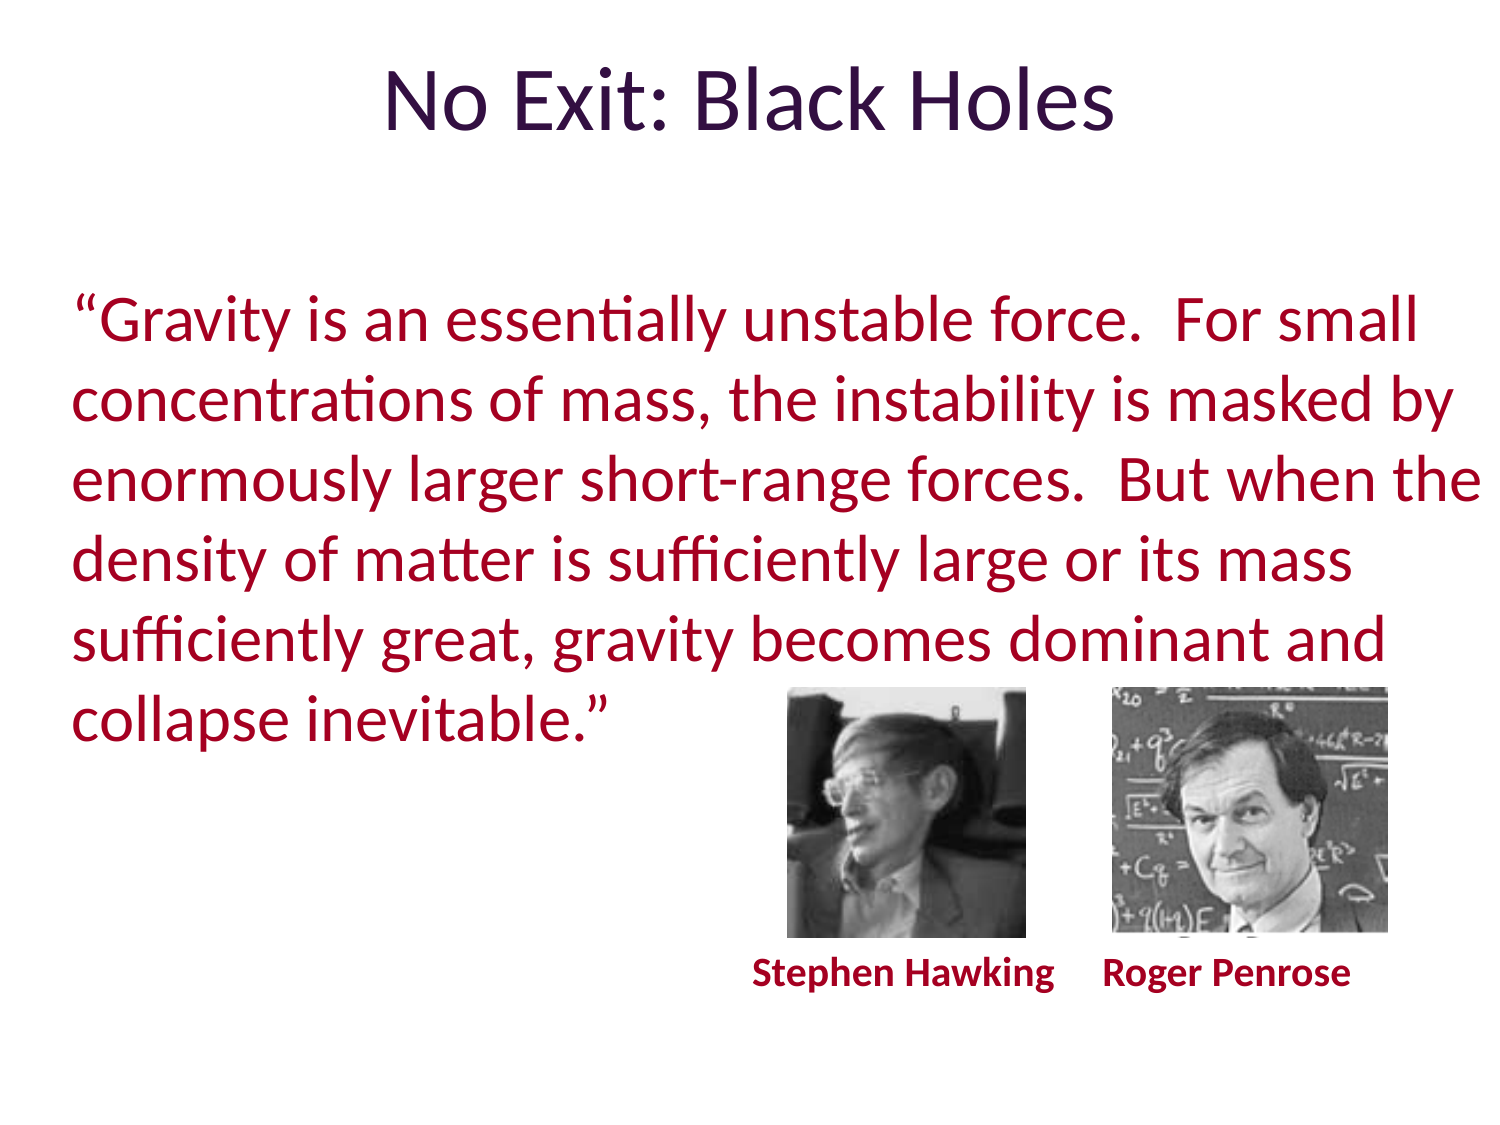

# No Exit: Black Holes
“Gravity is an essentially unstable force. For small concentrations of mass, the instability is masked by enormously larger short-range forces. But when the density of matter is sufficiently large or its mass sufficiently great, gravity becomes dominant and collapse inevitable.”
Stephen Hawking
Roger Penrose